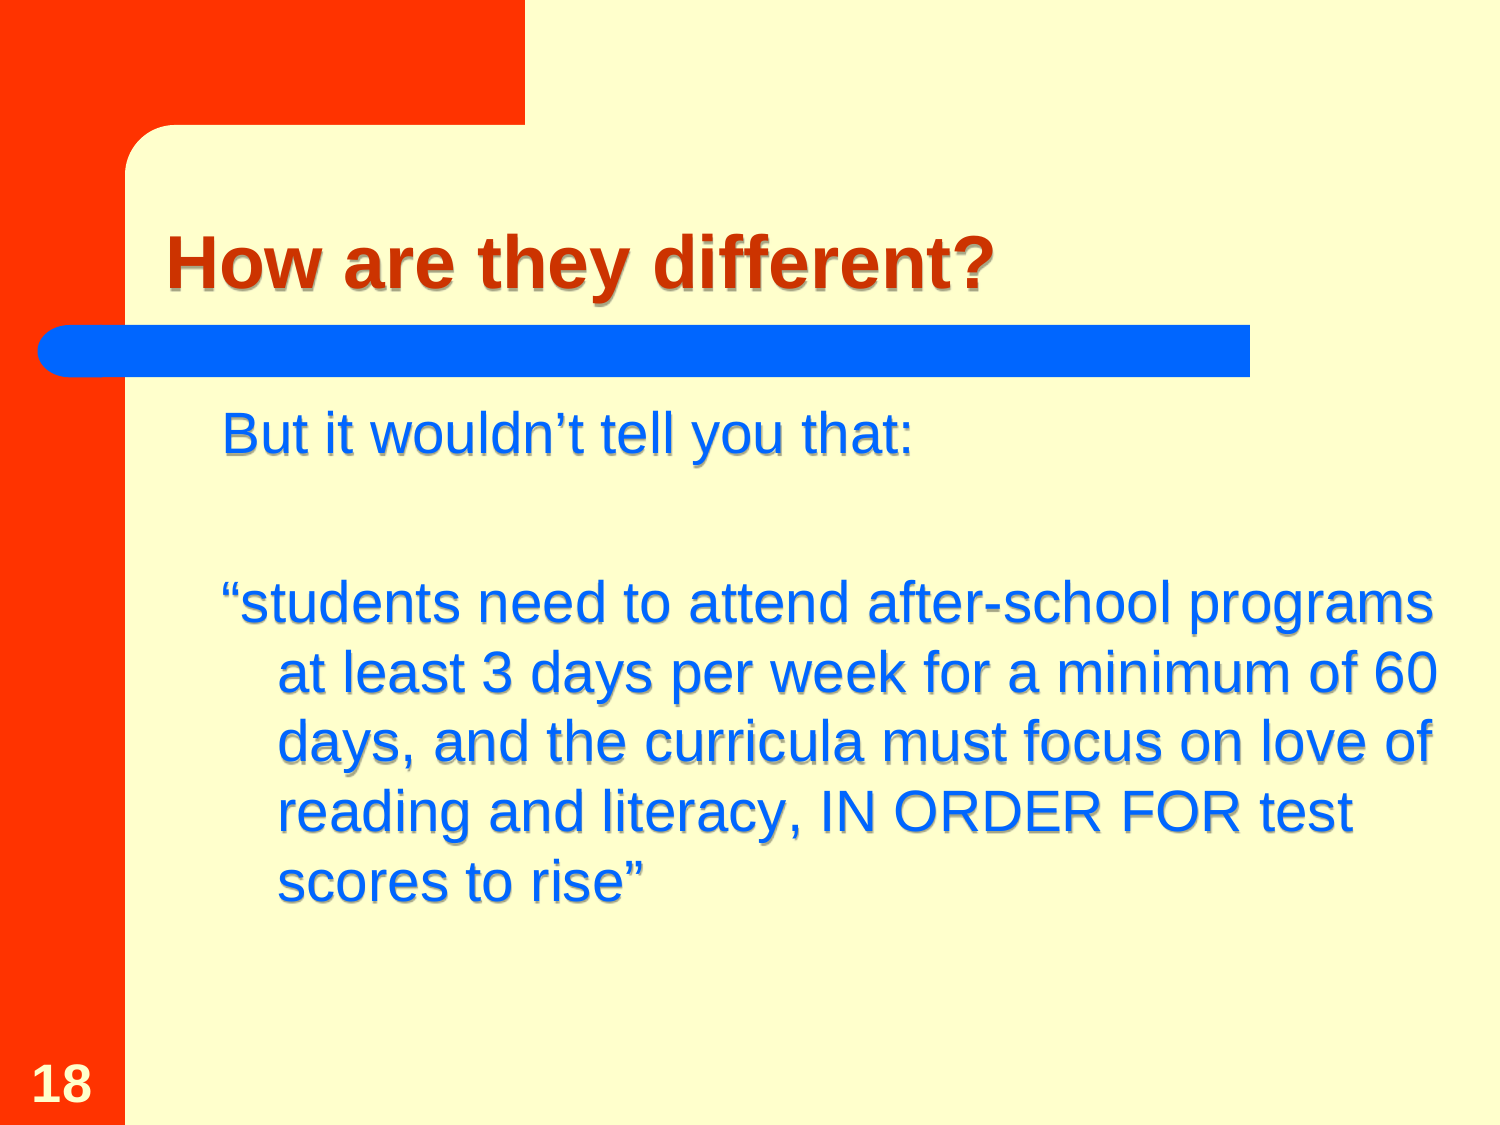

# How are they different?
But it wouldn’t tell you that:
“students need to attend after-school programs at least 3 days per week for a minimum of 60 days, and the curricula must focus on love of reading and literacy, IN ORDER FOR test scores to rise”